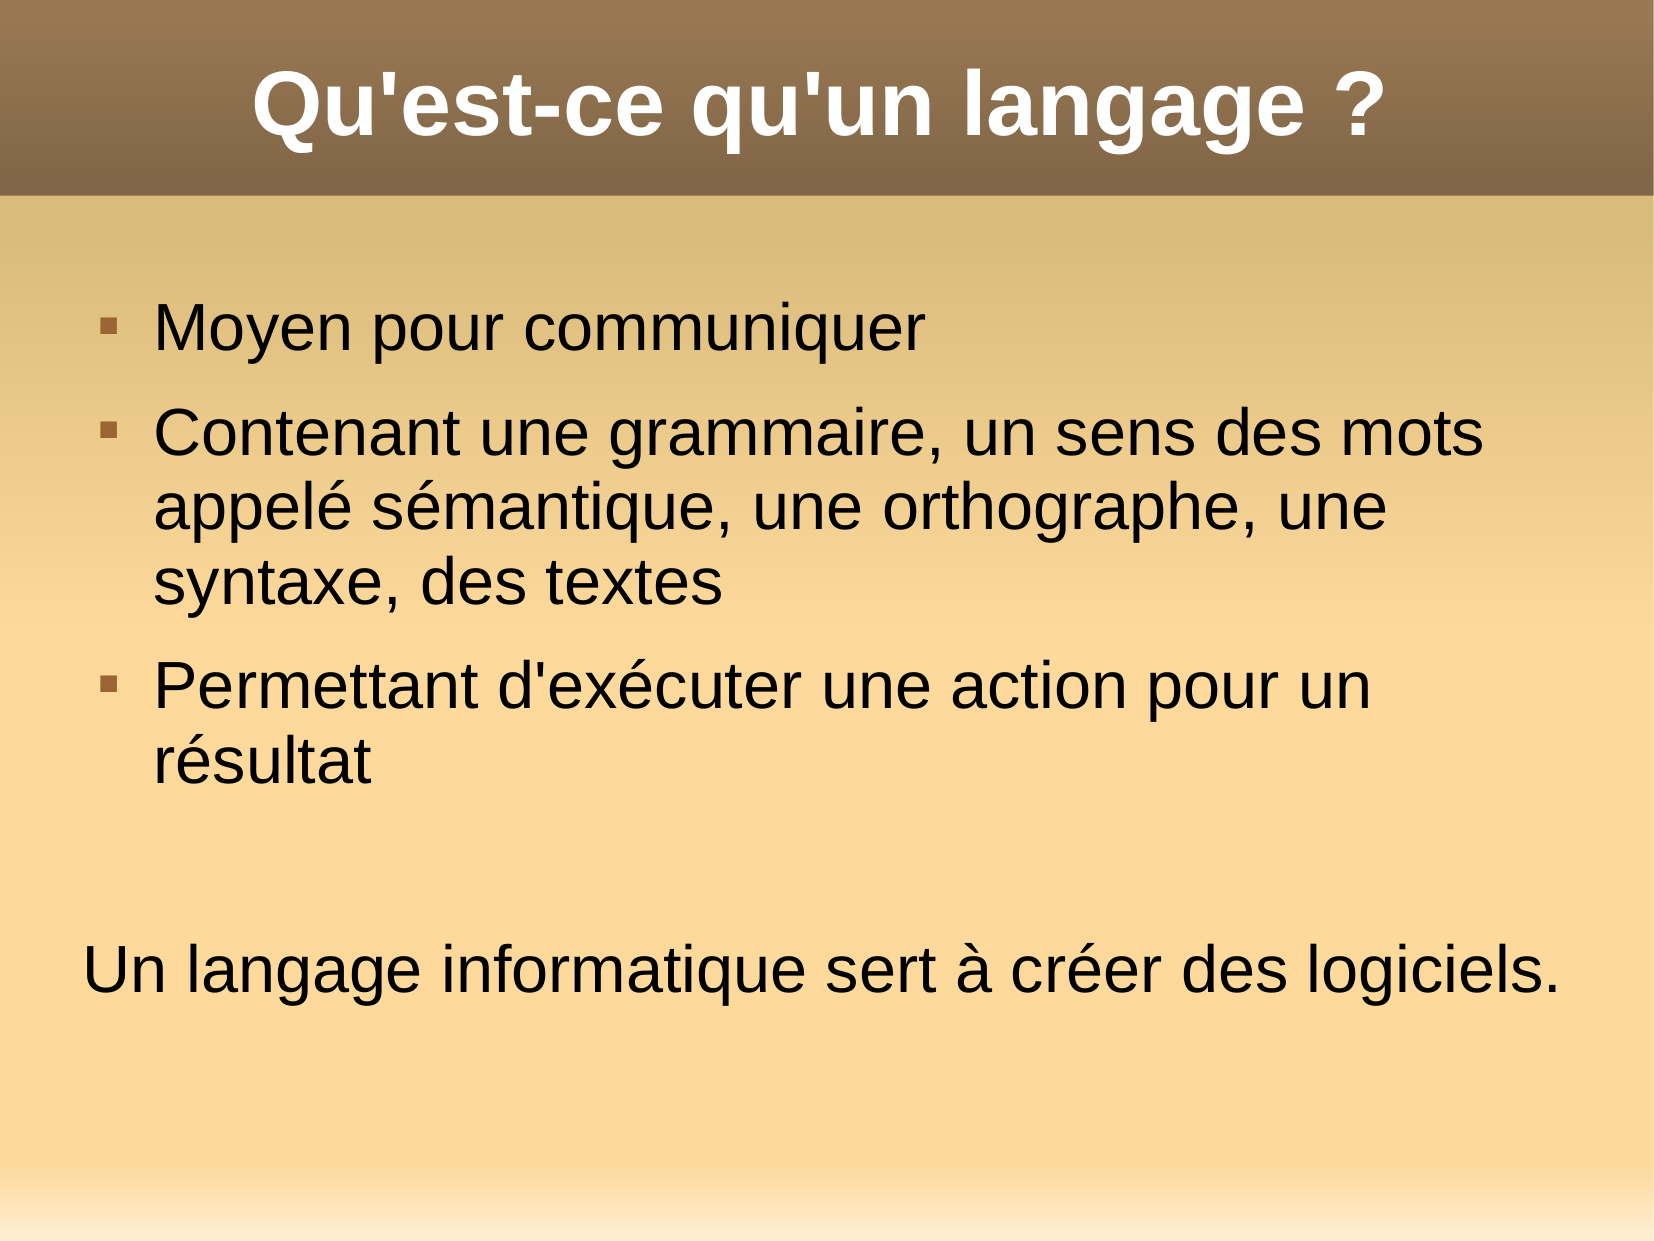

# Qu'est-ce qu'un langage ?
Moyen pour communiquer
Contenant une grammaire, un sens des mots appelé sémantique, une orthographe, une syntaxe, des textes
Permettant d'exécuter une action pour un résultat
Un langage informatique sert à créer des logiciels.